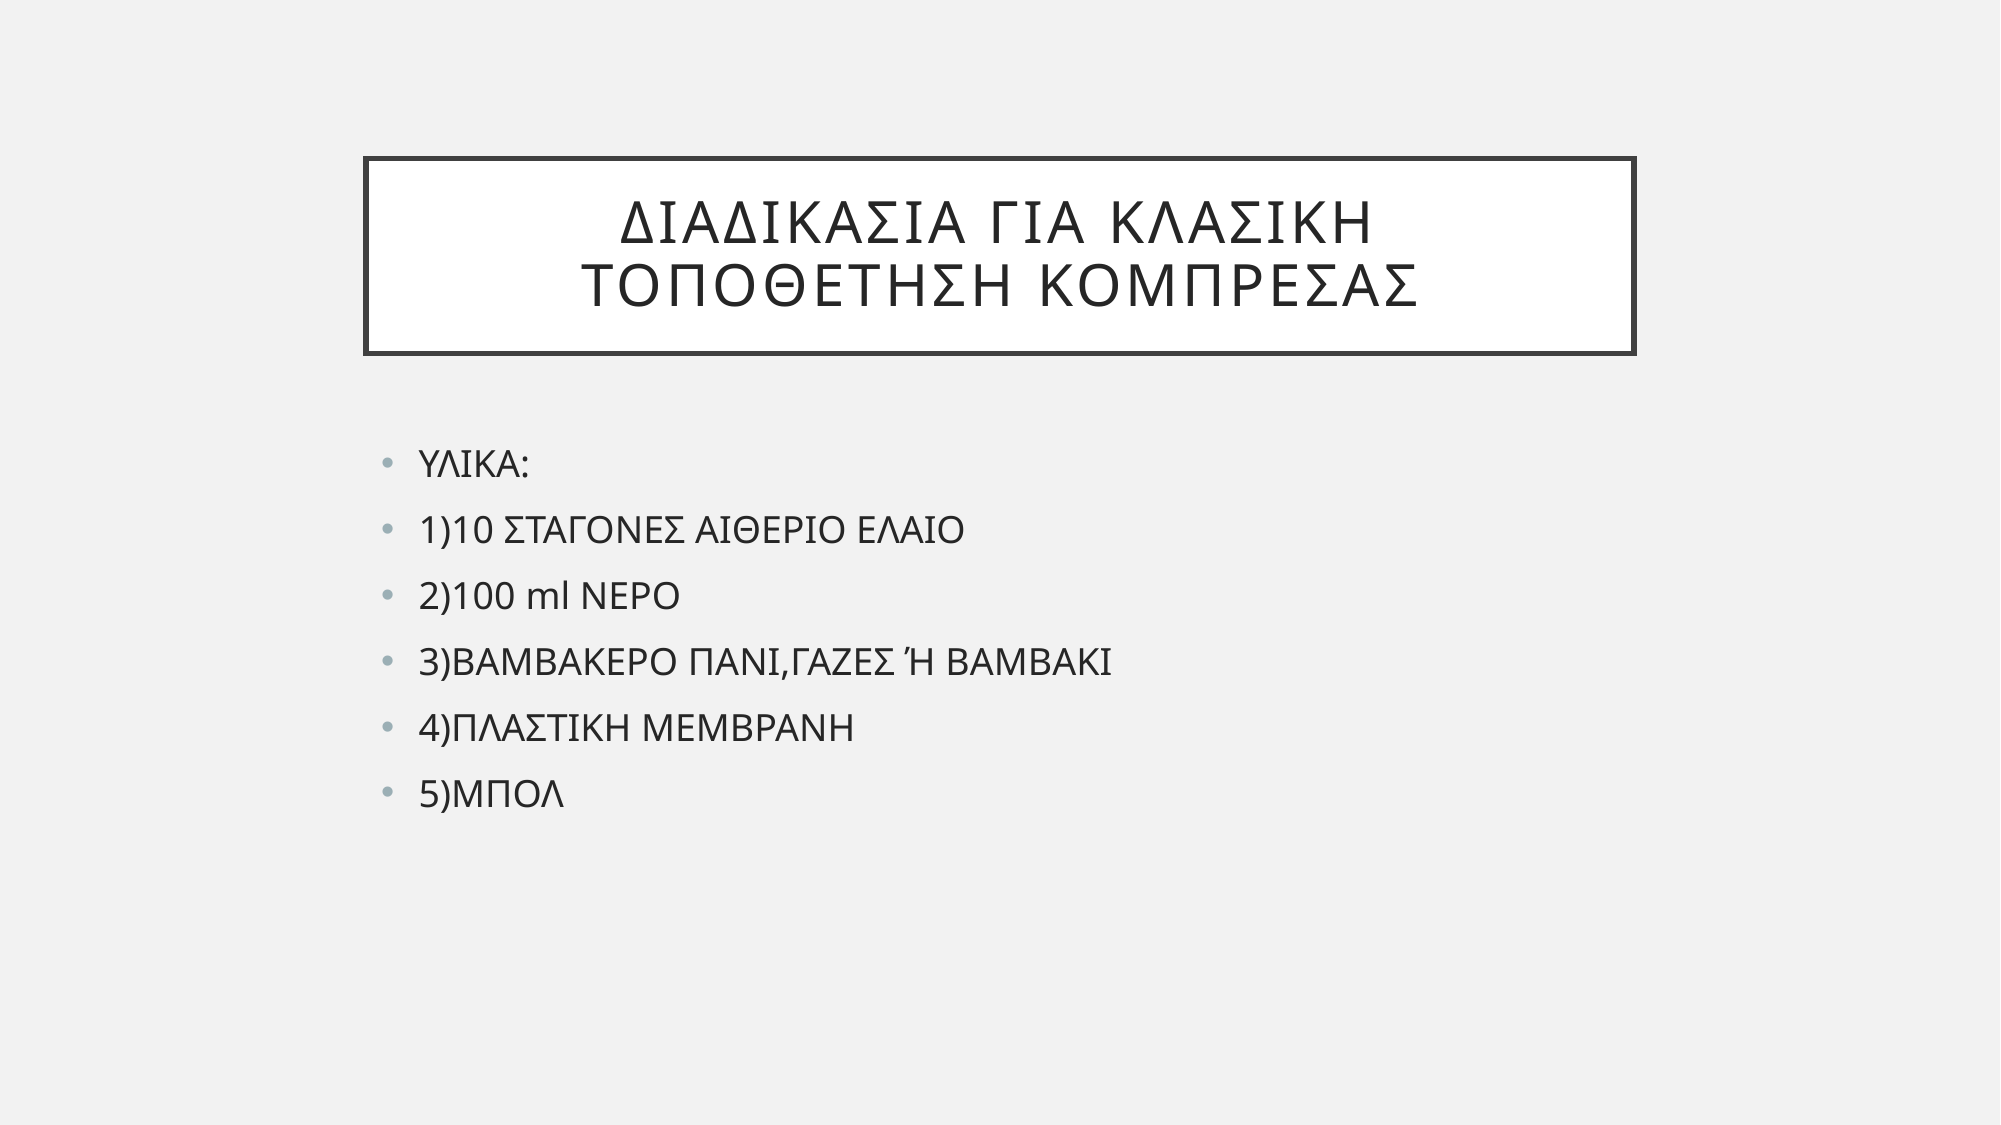

# ΔΙΑΔΙΚΑΣΙΑ ΓΙΑ ΚΛΑΣΙΚΗ ΤΟΠΟΘΕΤΗΣΗ ΚΟΜΠΡΕΣΑΣ
ΥΛΙΚΑ:
1)10 ΣΤΑΓΟΝΕΣ ΑΙΘΕΡΙΟ ΕΛΑΙΟ
2)100 ml ΝΕΡΟ
3)ΒΑΜΒΑΚΕΡΟ ΠΑΝΙ,ΓΑΖΕΣ Ή ΒΑΜΒΑΚΙ
4)ΠΛΑΣΤΙΚΗ ΜΕΜΒΡΑΝΗ
5)ΜΠΟΛ